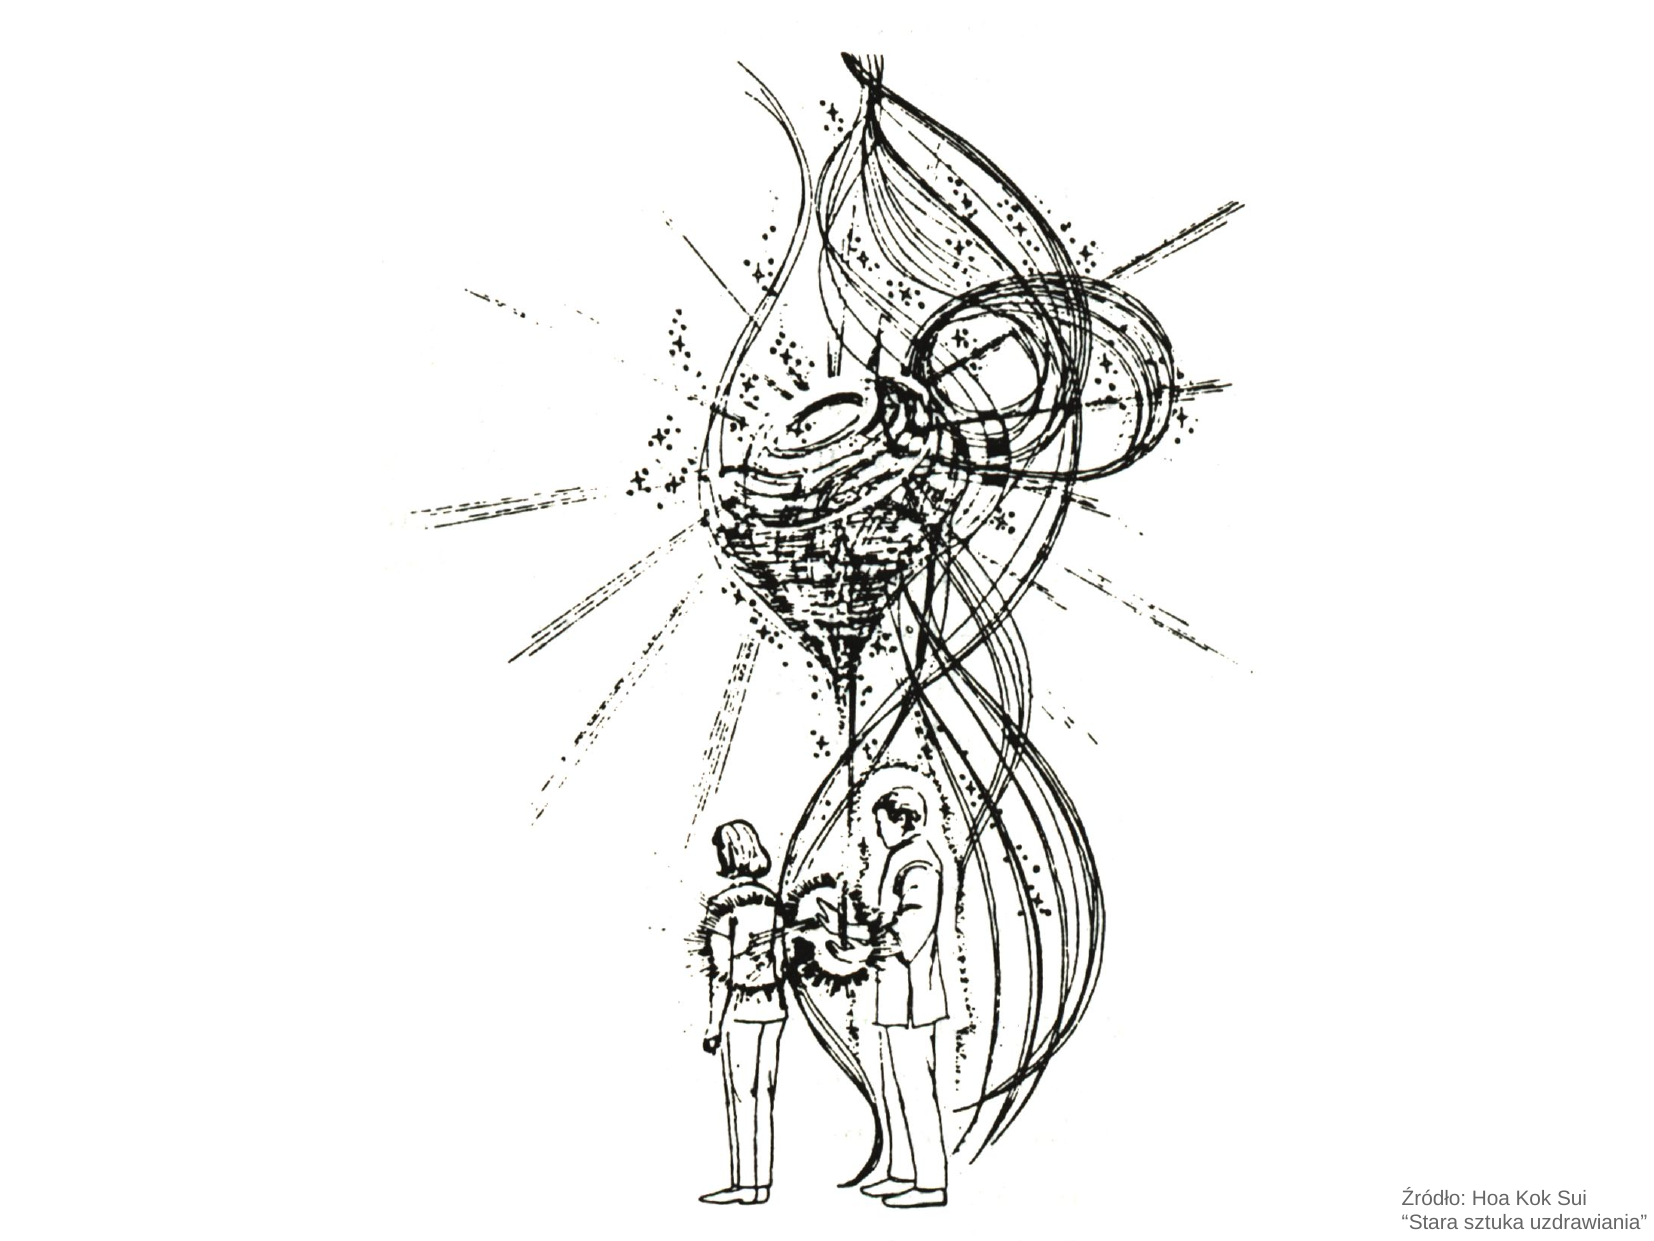

Źródło: Hoa Kok Sui
“Stara sztuka uzdrawiania”